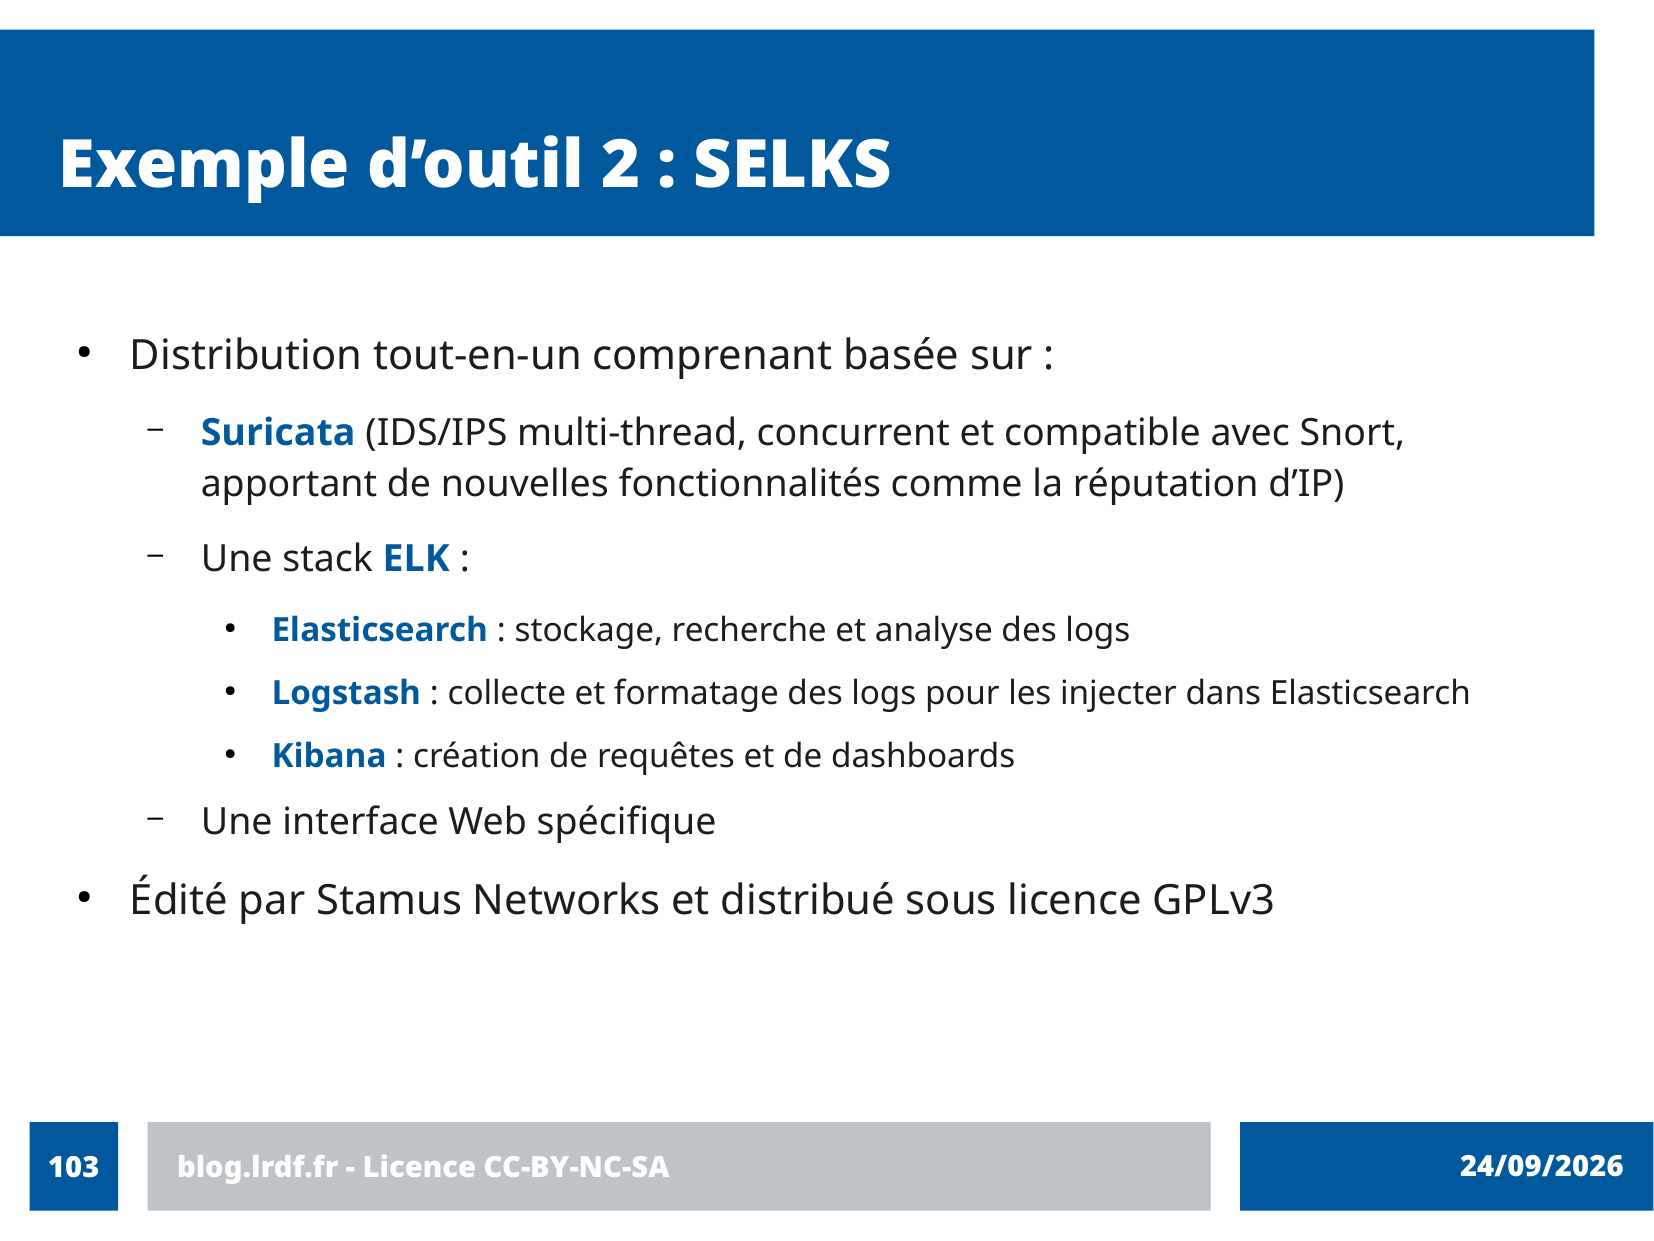

# Exemple d’outil 2 : SELKS
Distribution tout-en-un comprenant basée sur :
Suricata (IDS/IPS multi-thread, concurrent et compatible avec Snort, apportant de nouvelles fonctionnalités comme la réputation d’IP)
Une stack ELK :
Elasticsearch : stockage, recherche et analyse des logs
Logstash : collecte et formatage des logs pour les injecter dans Elasticsearch
Kibana : création de requêtes et de dashboards
Une interface Web spécifique
Édité par Stamus Networks et distribué sous licence GPLv3
103
blog.lrdf.fr - Licence CC-BY-NC-SA